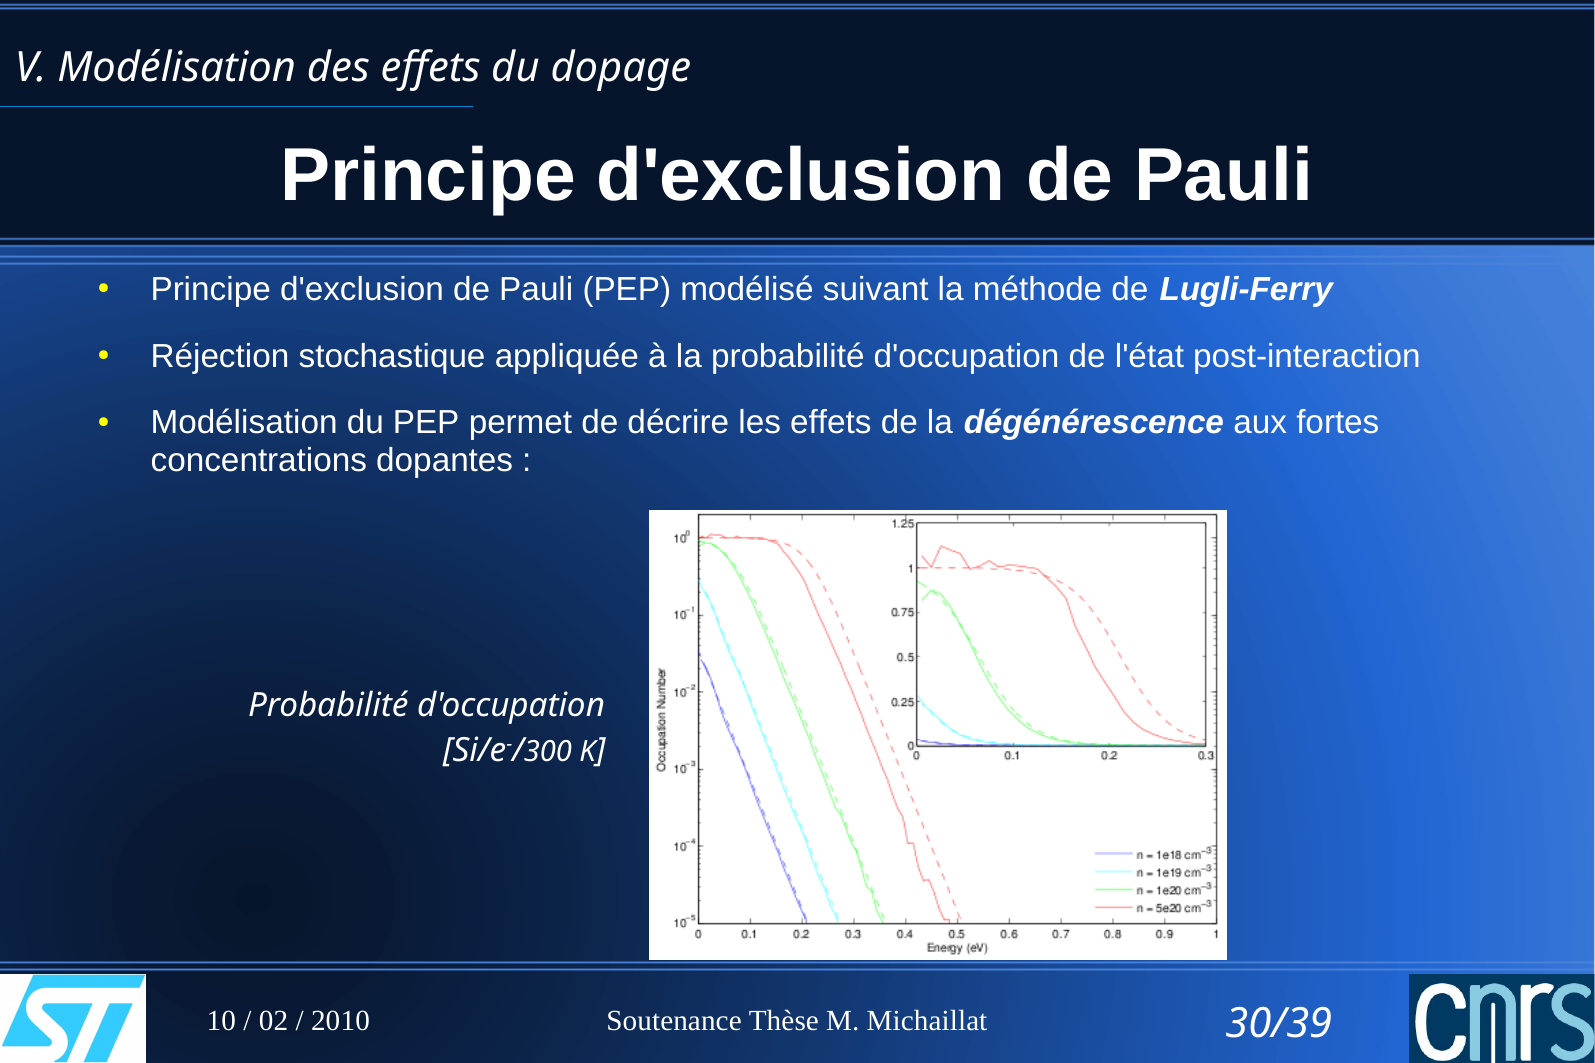

V. Modélisation des effets du dopage
# Principe d'exclusion de Pauli
Principe d'exclusion de Pauli (PEP) modélisé suivant la méthode de Lugli-Ferry
Réjection stochastique appliquée à la probabilité d'occupation de l'état post-interaction
Modélisation du PEP permet de décrire les effets de la dégénérescence aux fortes concentrations dopantes :
Probabilité d'occupation
[Si/e-/300 K]